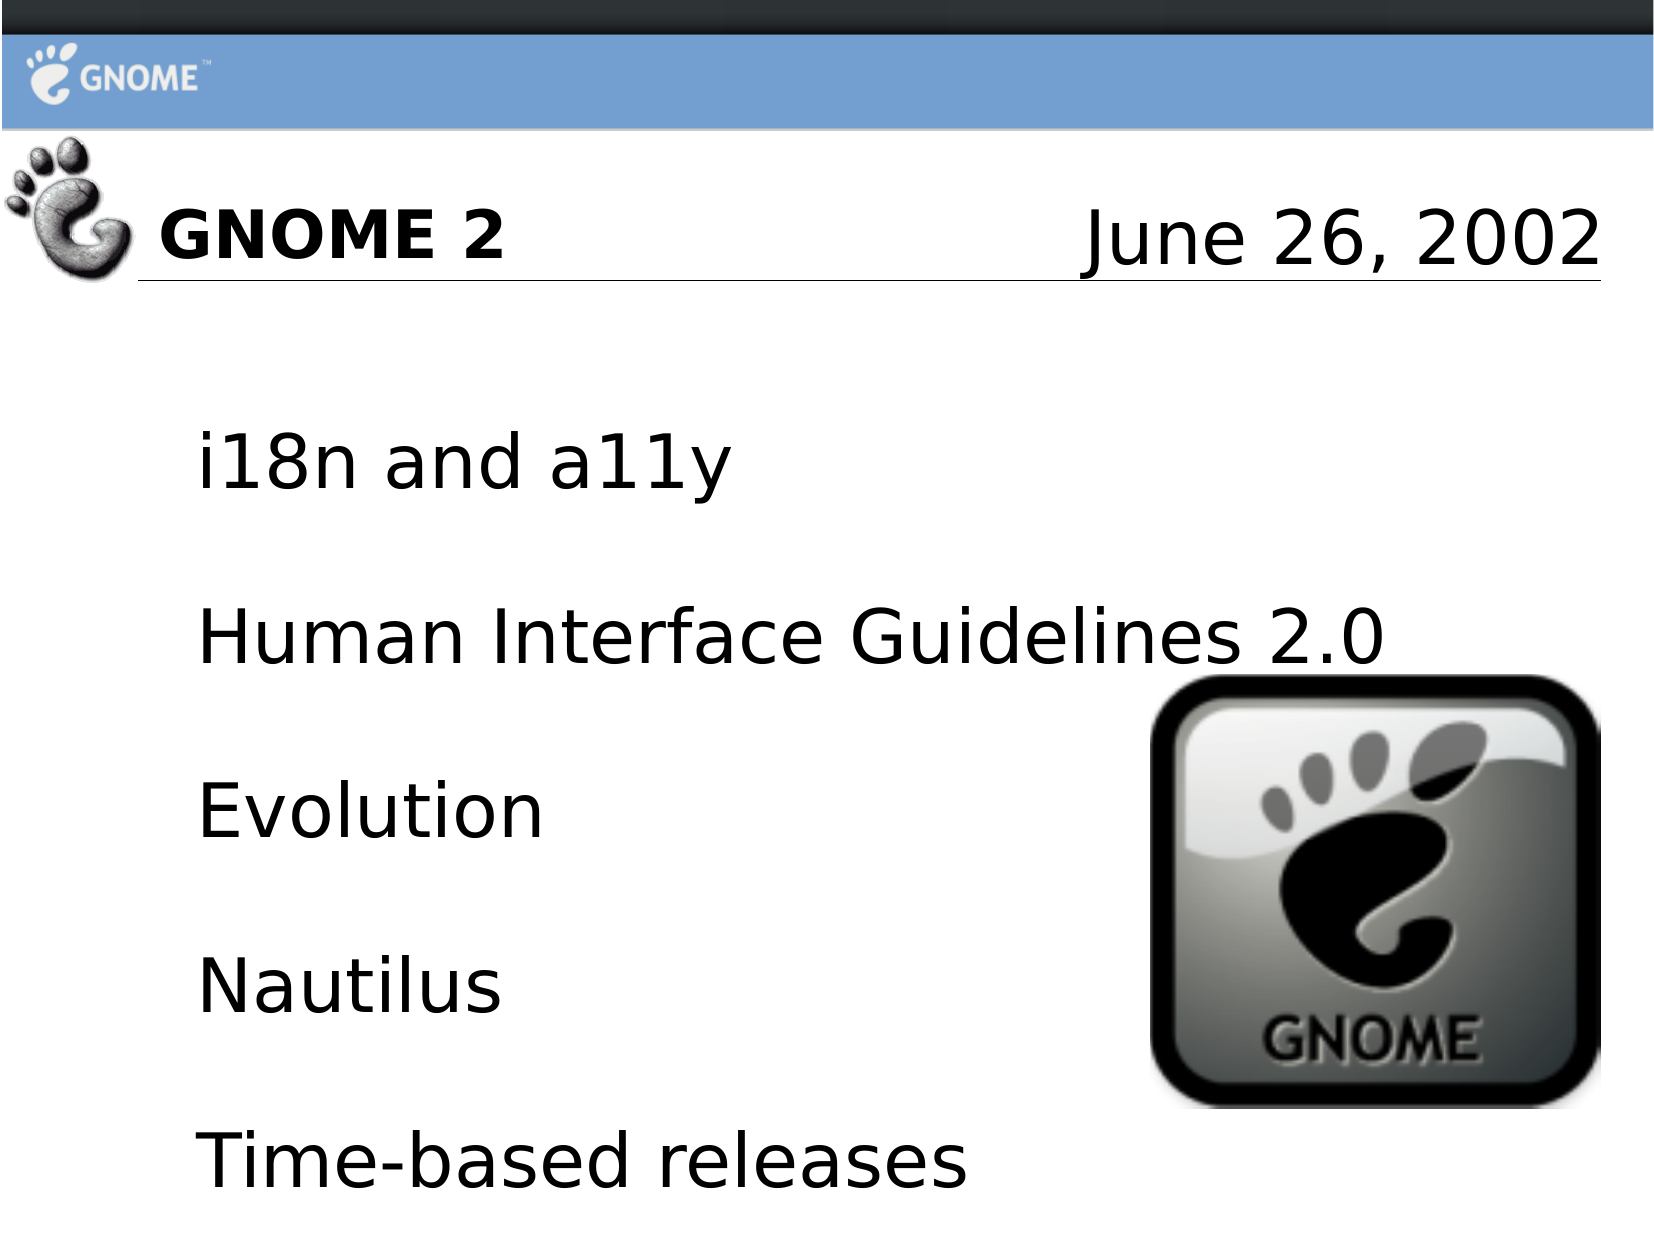

June 26, 2002
GNOME 2
 i18n and a11y
 Human Interface Guidelines 2.0
 Evolution
 Nautilus
 Time-based releases